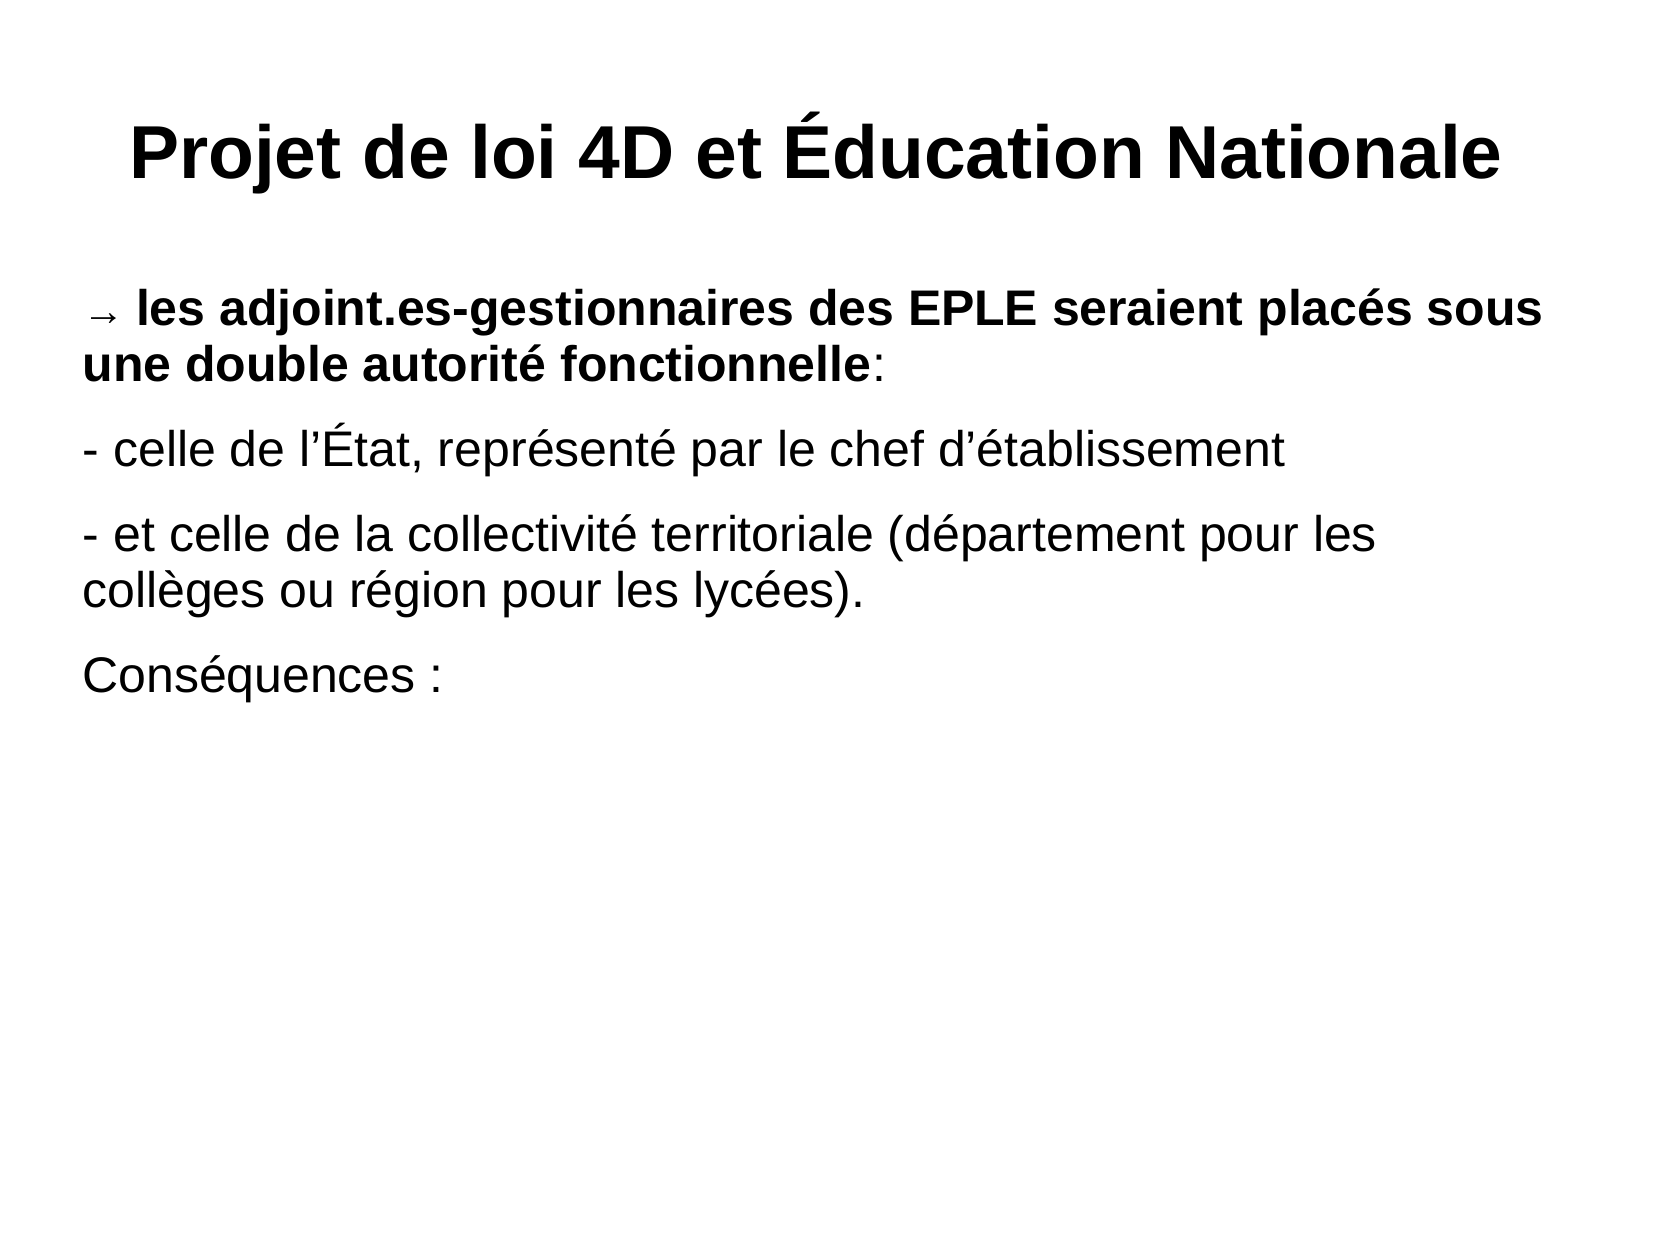

# Projet de loi 4D et Éducation Nationale
→ les adjoint.es-gestionnaires des EPLE seraient placés sous une double autorité fonctionnelle:
- celle de l’État, représenté par le chef d’établissement
- et celle de la collectivité territoriale (département pour les collèges ou région pour les lycées).
Conséquences :